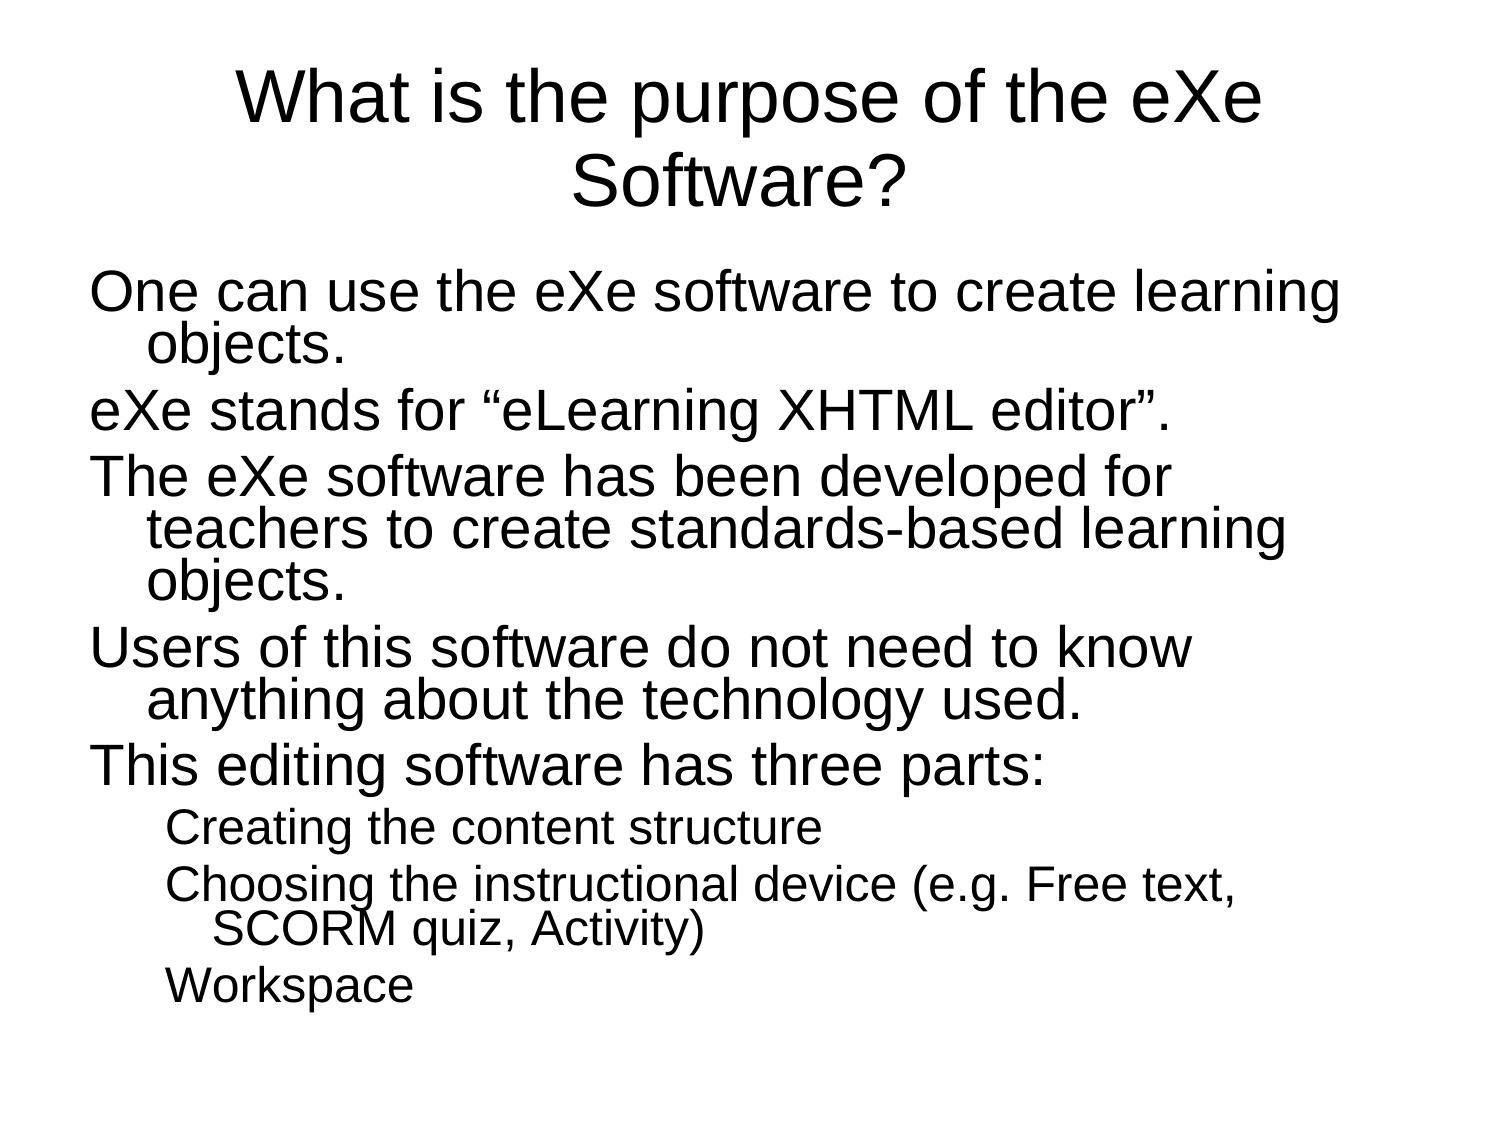

# What is the purpose of the eXe Software?
One can use the eXe software to create learning objects.
eXe stands for “eLearning XHTML editor”.
The eXe software has been developed for teachers to create standards-based learning objects.
Users of this software do not need to know anything about the technology used.
This editing software has three parts:
Creating the content structure
Choosing the instructional device (e.g. Free text, SCORM quiz, Activity)
Workspace